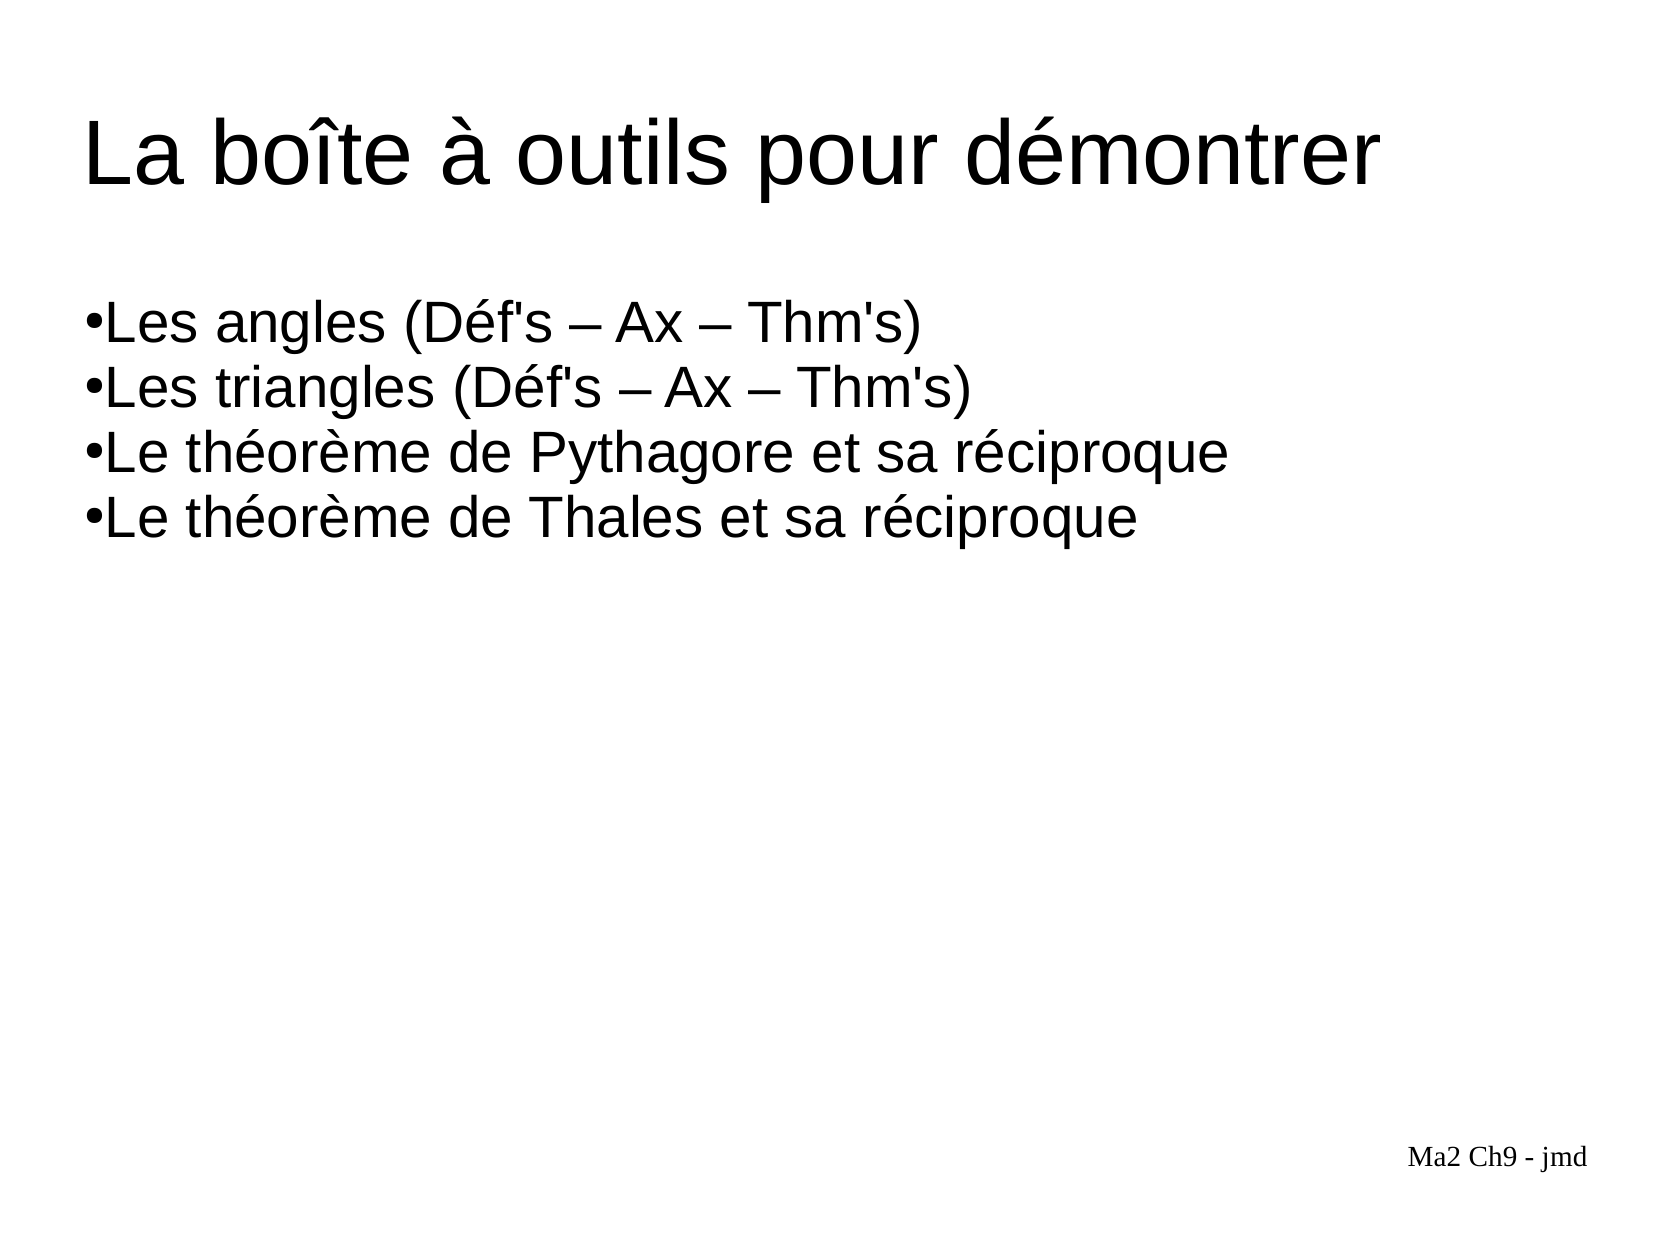

# La boîte à outils pour démontrer
Les angles (Déf's – Ax – Thm's)
Les triangles (Déf's – Ax – Thm's)
Le théorème de Pythagore et sa réciproque
Le théorème de Thales et sa réciproque